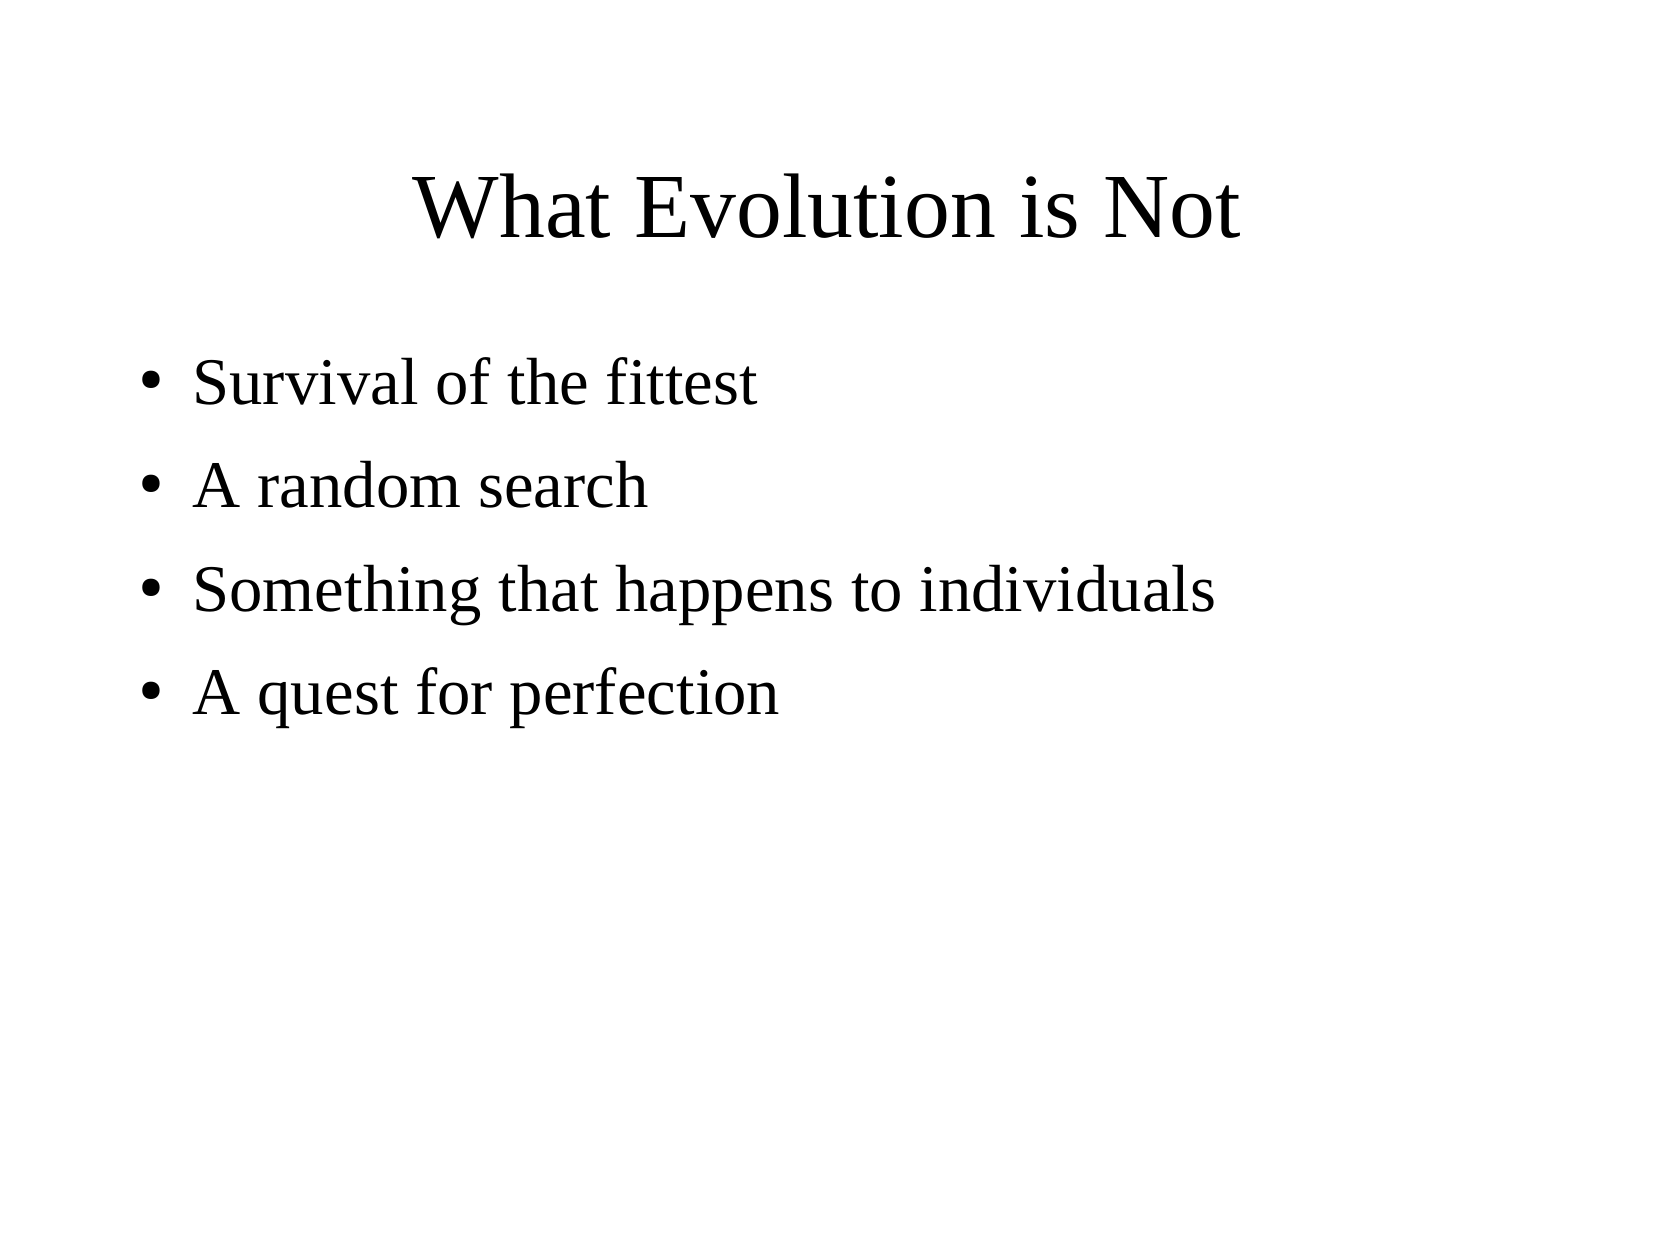

# What Evolution is Not
Survival of the fittest
A random search
Something that happens to individuals
A quest for perfection